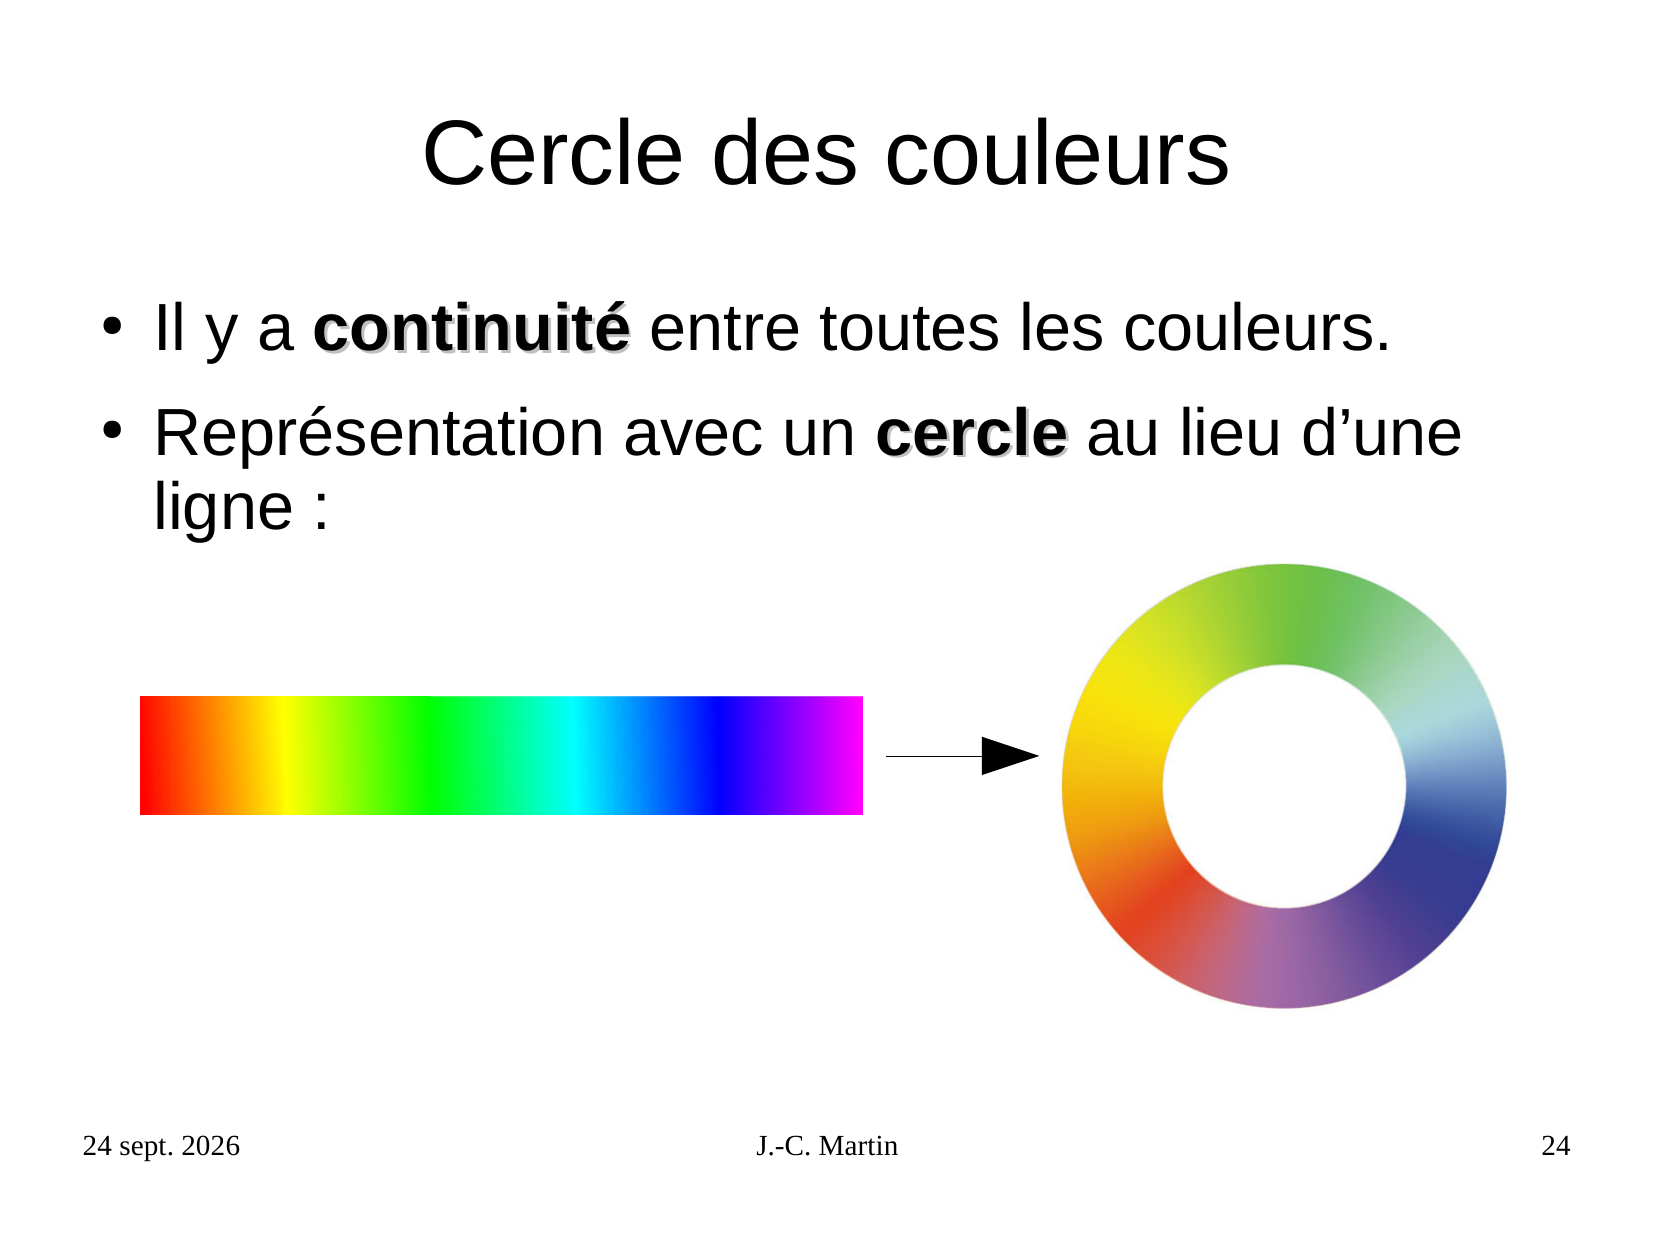

# Cercle des couleurs
Il y a continuité entre toutes les couleurs.
Représentation avec un cercle au lieu d’une ligne :
J.-C. Martin
24